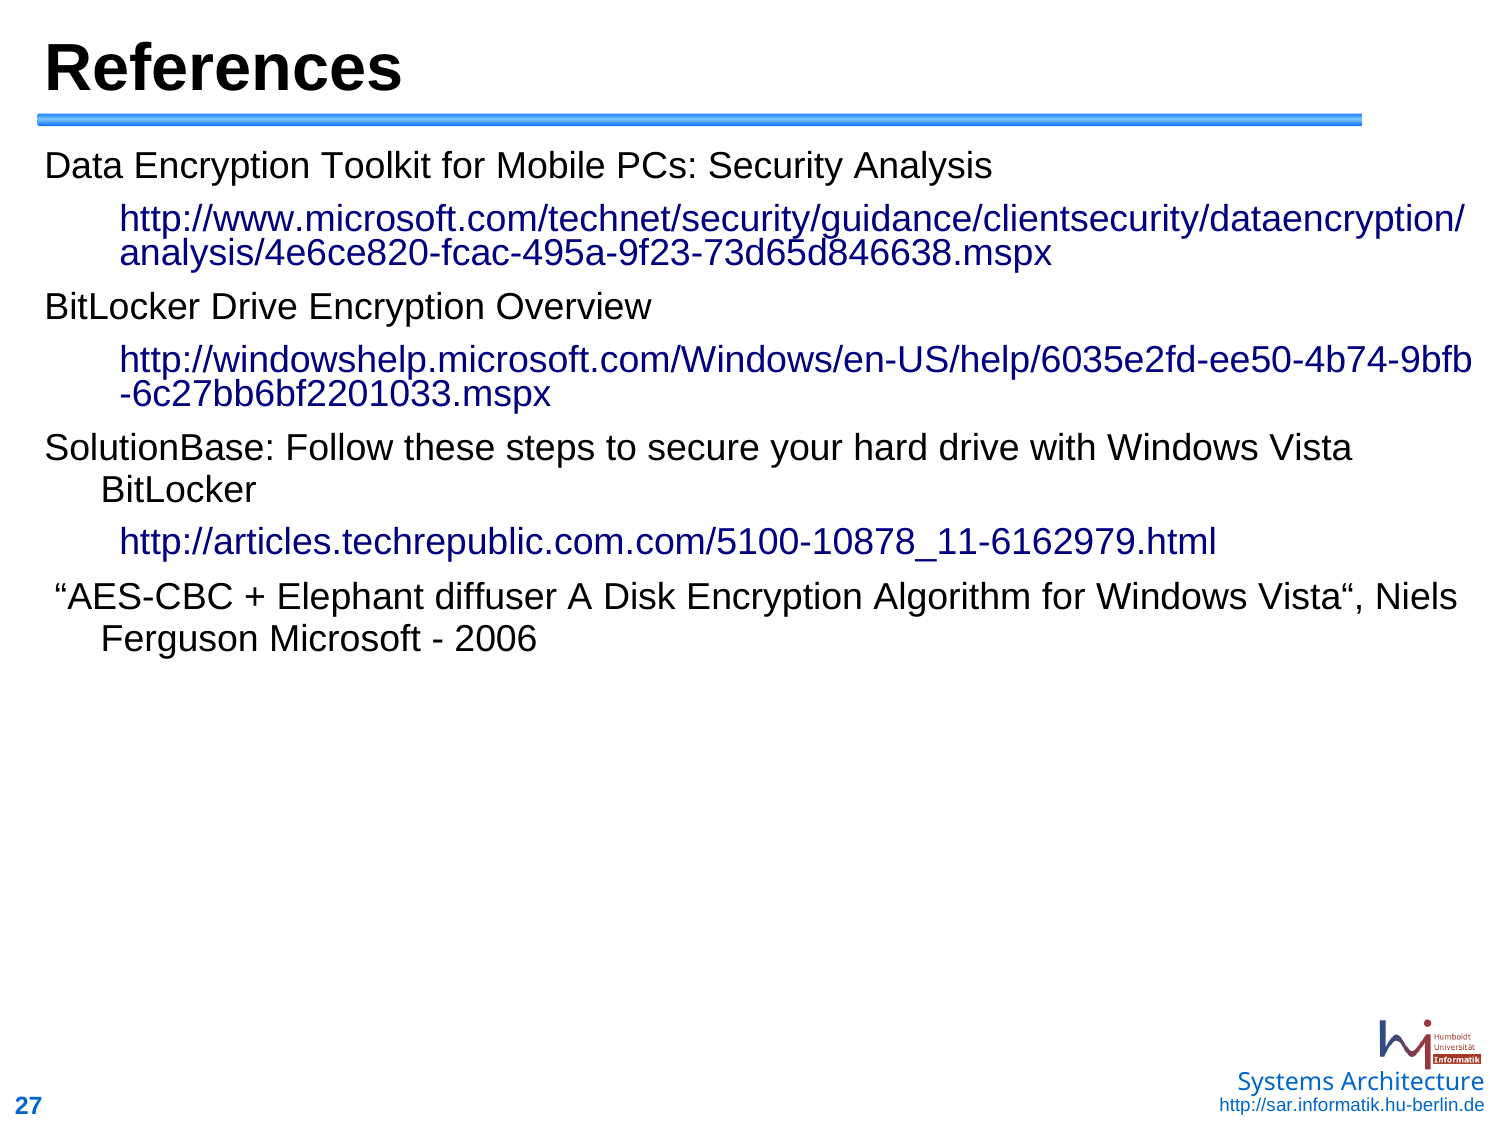

# References
Data Encryption Toolkit for Mobile PCs: Security Analysis
http://www.microsoft.com/technet/security/guidance/clientsecurity/dataencryption/analysis/4e6ce820-fcac-495a-9f23-73d65d846638.mspx
BitLocker Drive Encryption Overview
http://windowshelp.microsoft.com/Windows/en-US/help/6035e2fd-ee50-4b74-9bfb-6c27bb6bf2201033.mspx
SolutionBase: Follow these steps to secure your hard drive with Windows Vista BitLocker
http://articles.techrepublic.com.com/5100-10878_11-6162979.html
 “AES-CBC + Elephant diffuser A Disk Encryption Algorithm for Windows Vista“, Niels Ferguson Microsoft - 2006